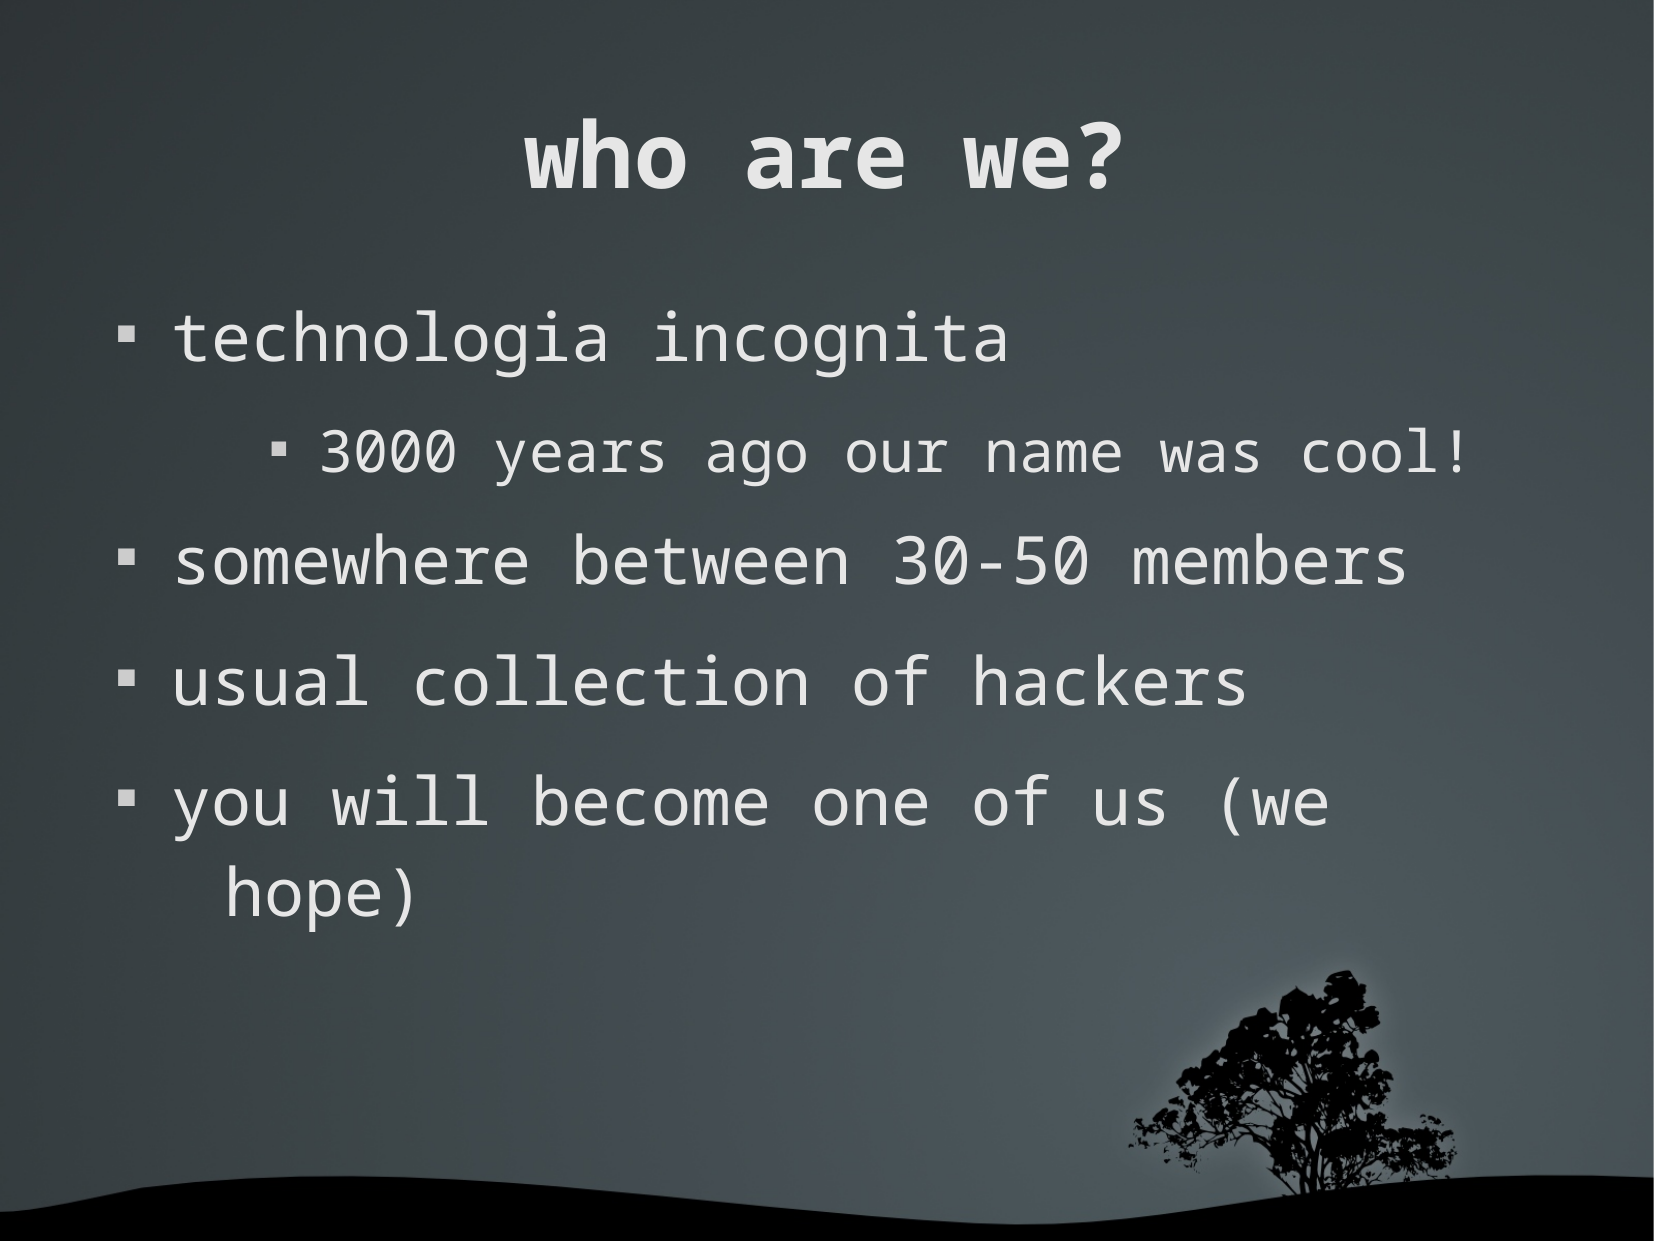

# who are we?
technologia incognita
3000 years ago our name was cool!
somewhere between 30-50 members
usual collection of hackers
you will become one of us (we hope)